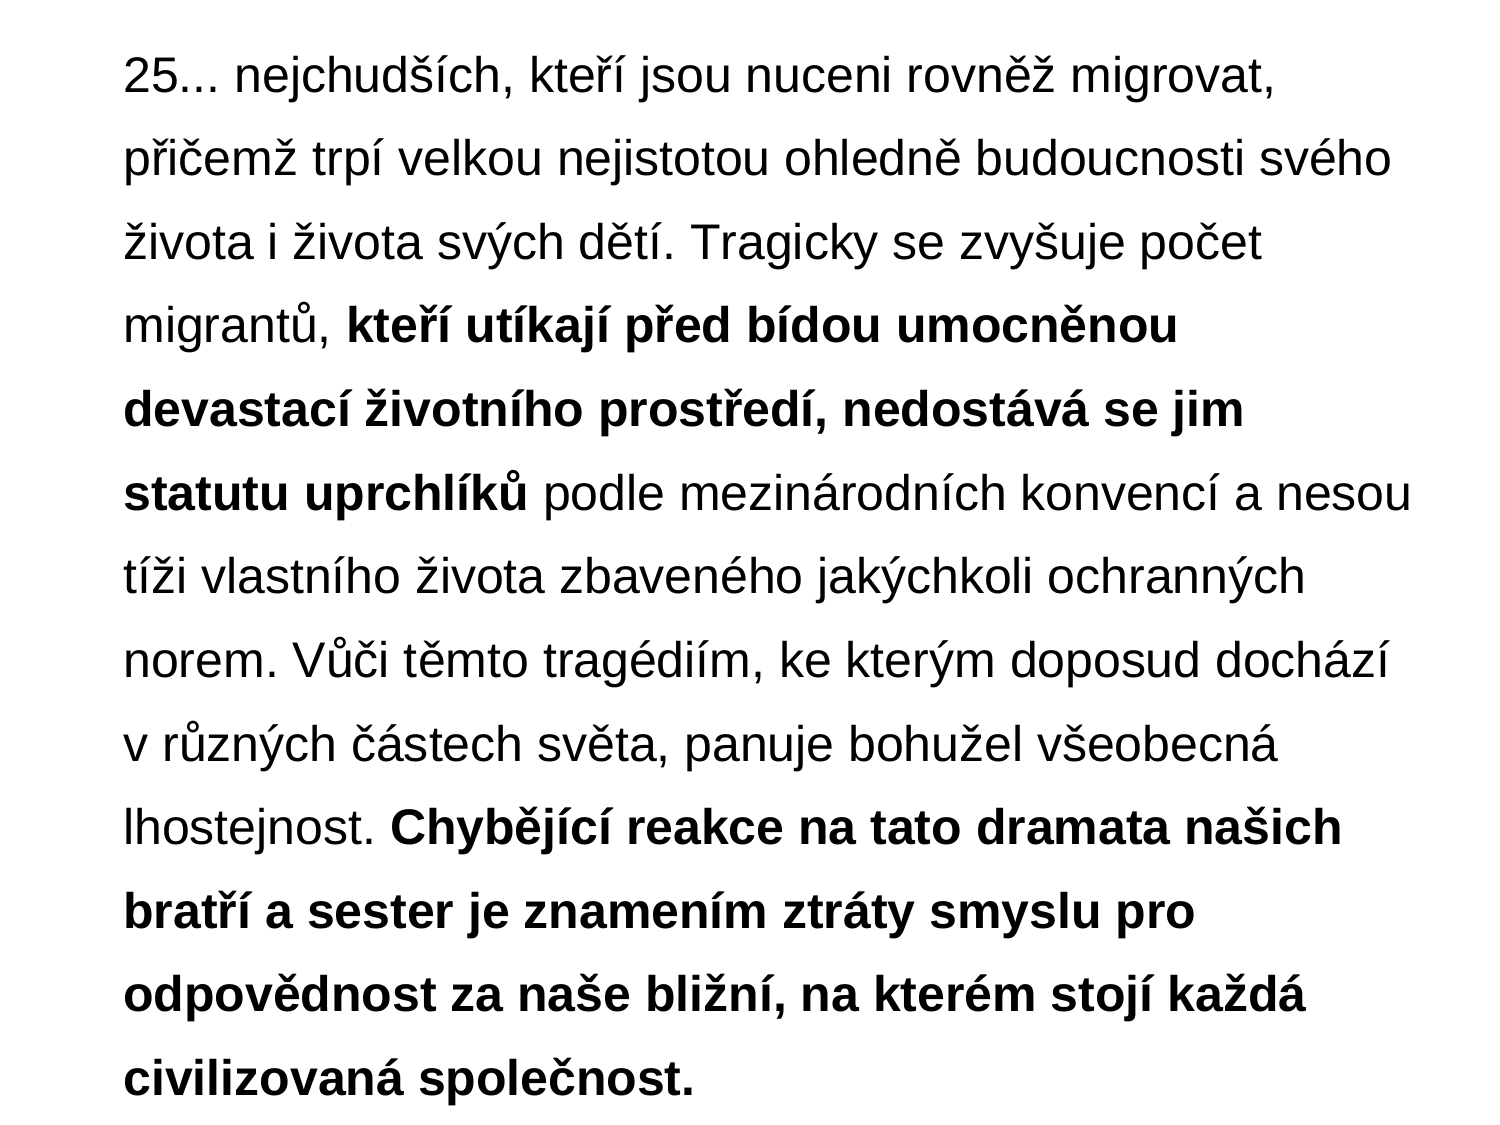

25... nejchudších, kteří jsou nuceni rovněž migrovat, přičemž trpí velkou nejistotou ohledně budoucnosti svého života i života svých dětí. Tragicky se zvyšuje počet migrantů, kteří utíkají před bídou umocněnou devastací životního prostředí, nedostává se jim statutu uprchlíků podle mezinárodních konvencí a nesou tíži vlastního života zbaveného jakýchkoli ochranných norem. Vůči těmto tragédiím, ke kterým doposud dochází v různých částech světa, panuje bohužel všeobecná lhostejnost. Chybějící reakce na tato dramata našich bratří a sester je znamením ztráty smyslu pro odpovědnost za naše bližní, na kterém stojí každá civilizovaná společnost.
#